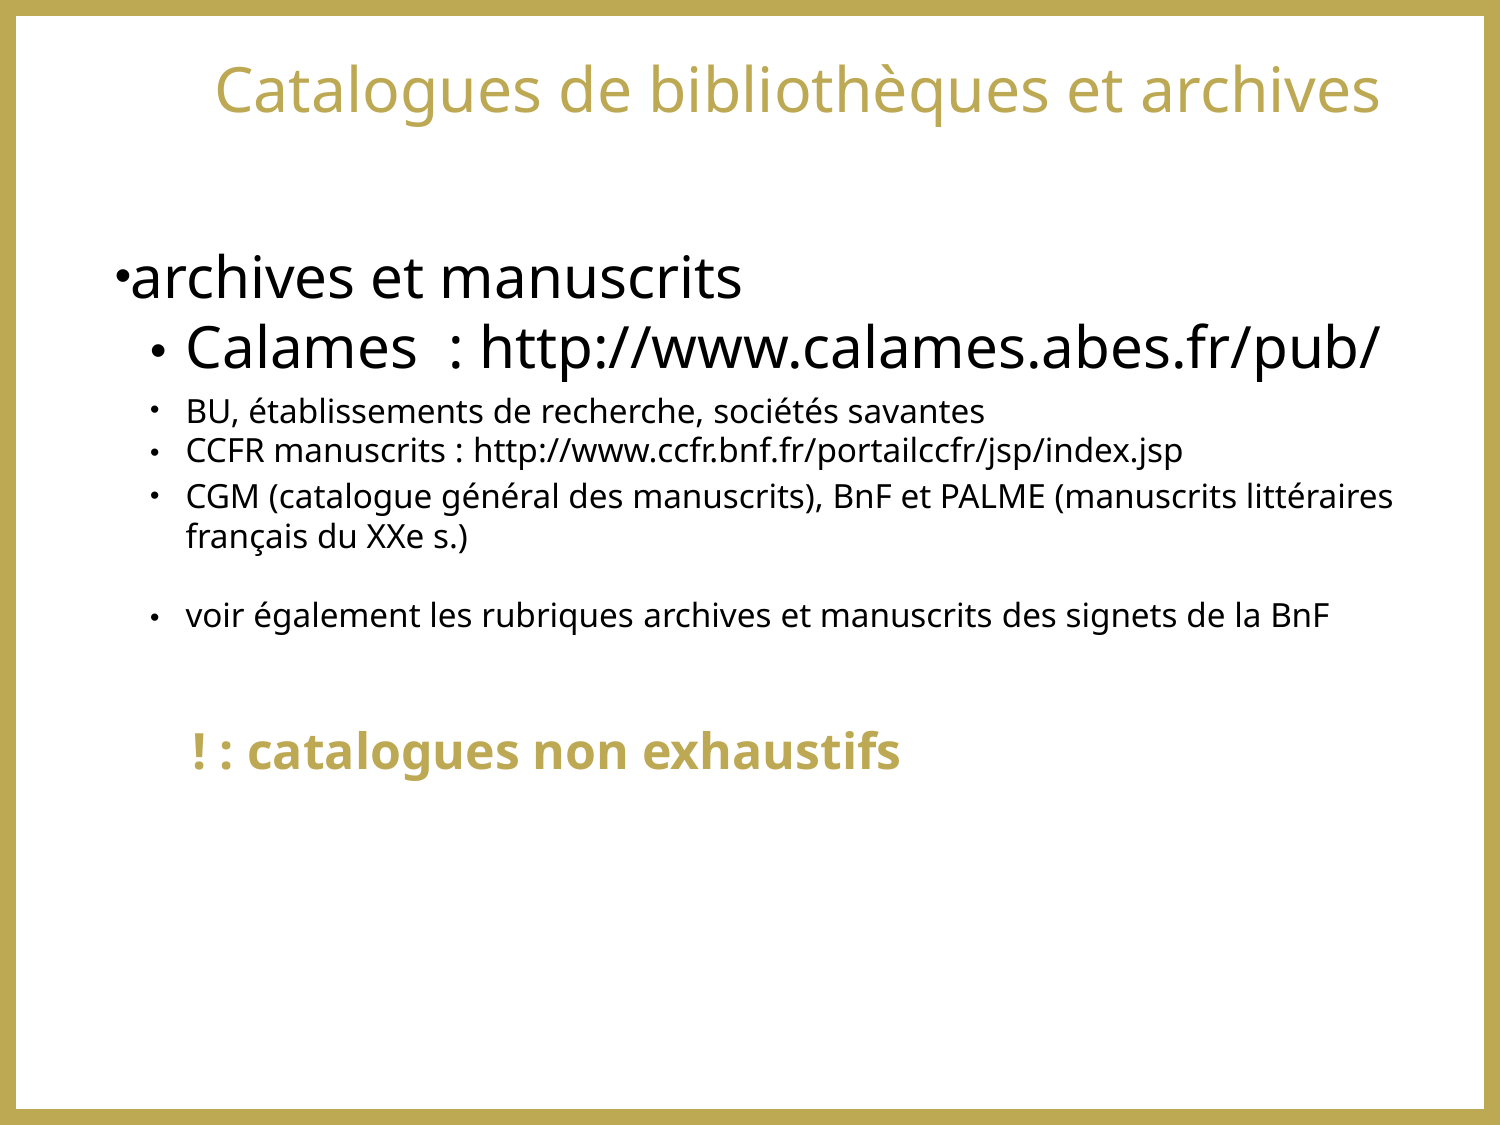

Catalogues de bibliothèques et archives
archives et manuscrits
Calames : http://www.calames.abes.fr/pub/
BU, établissements de recherche, sociétés savantes
CCFR manuscrits : http://www.ccfr.bnf.fr/portailccfr/jsp/index.jsp
CGM (catalogue général des manuscrits), BnF et PALME (manuscrits littéraires français du XXe s.)
voir également les rubriques archives et manuscrits des signets de la BnF
 ! : catalogues non exhaustifs